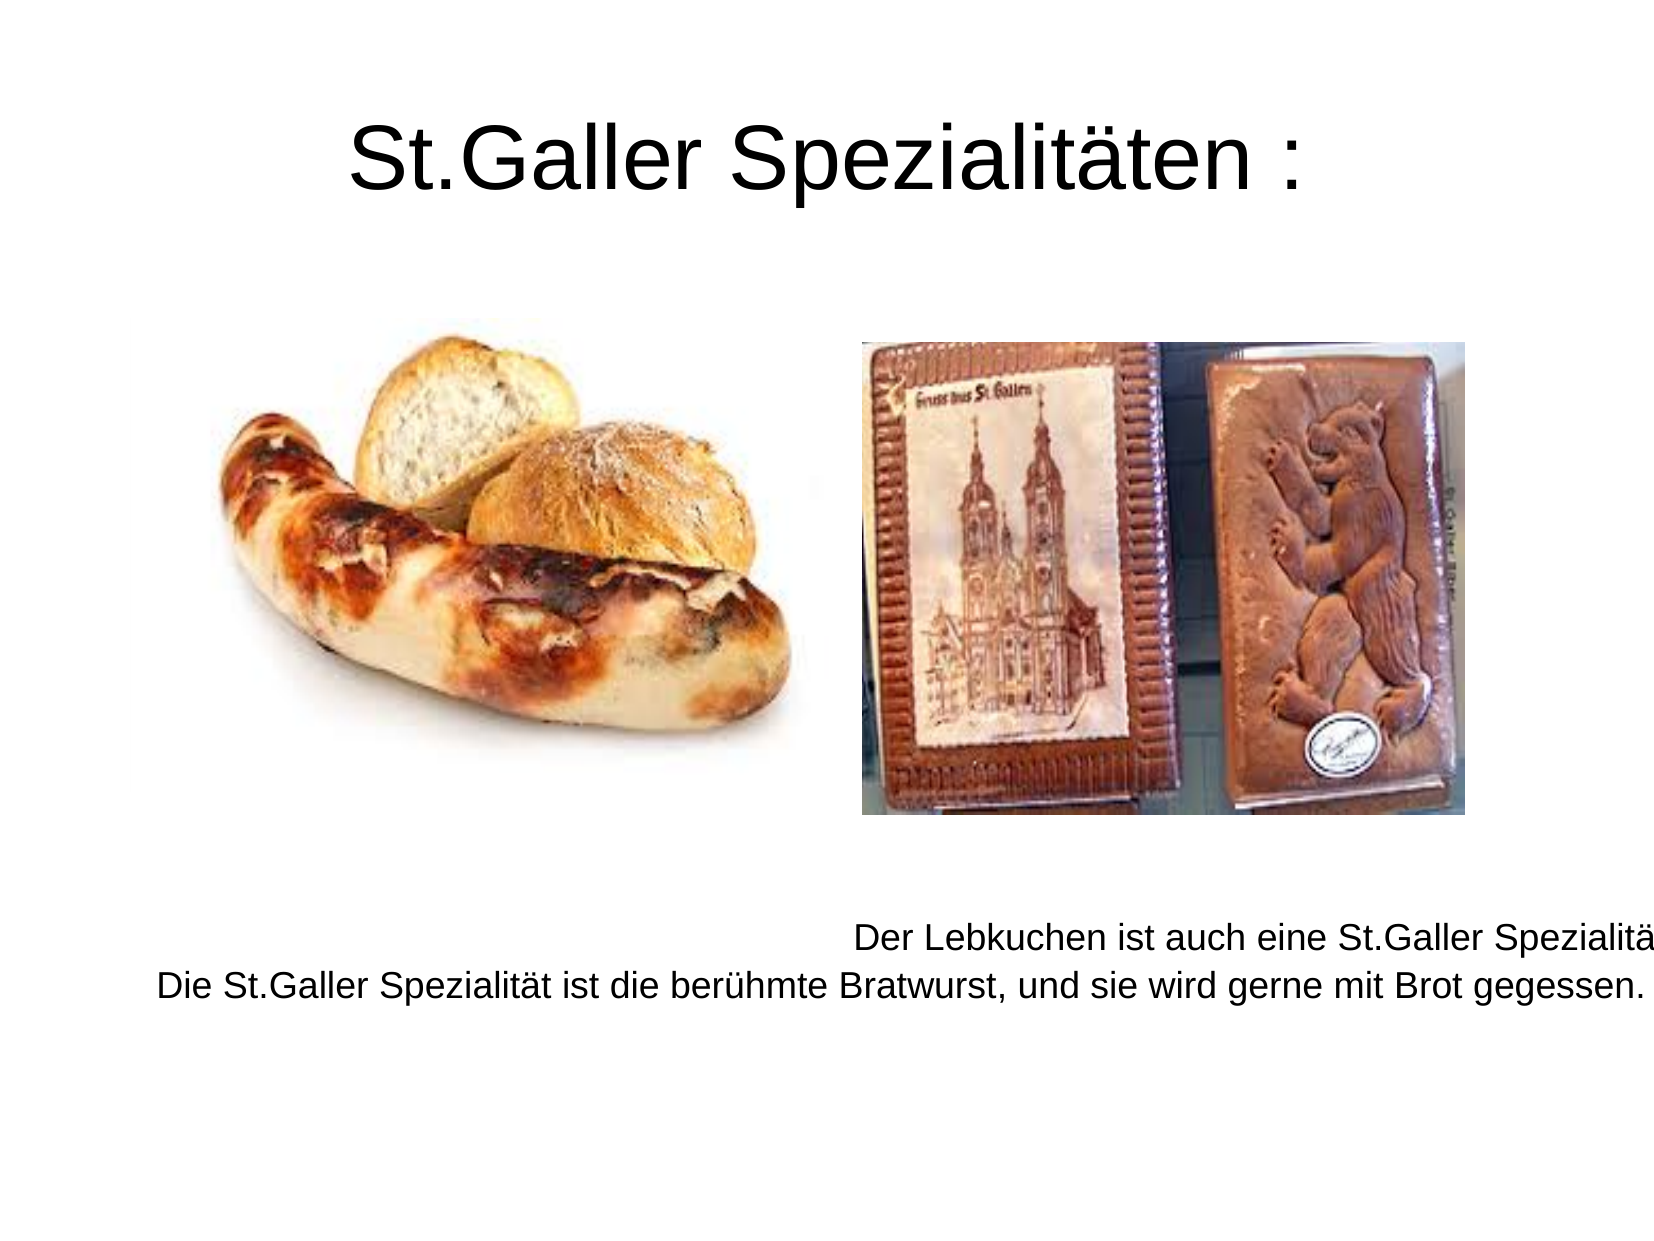

# St.Galler Spezialitäten :
Der Lebkuchen ist auch eine St.Galler Spezialität.
Die St.Galler Spezialität ist die berühmte Bratwurst, und sie wird gerne mit Brot gegessen.